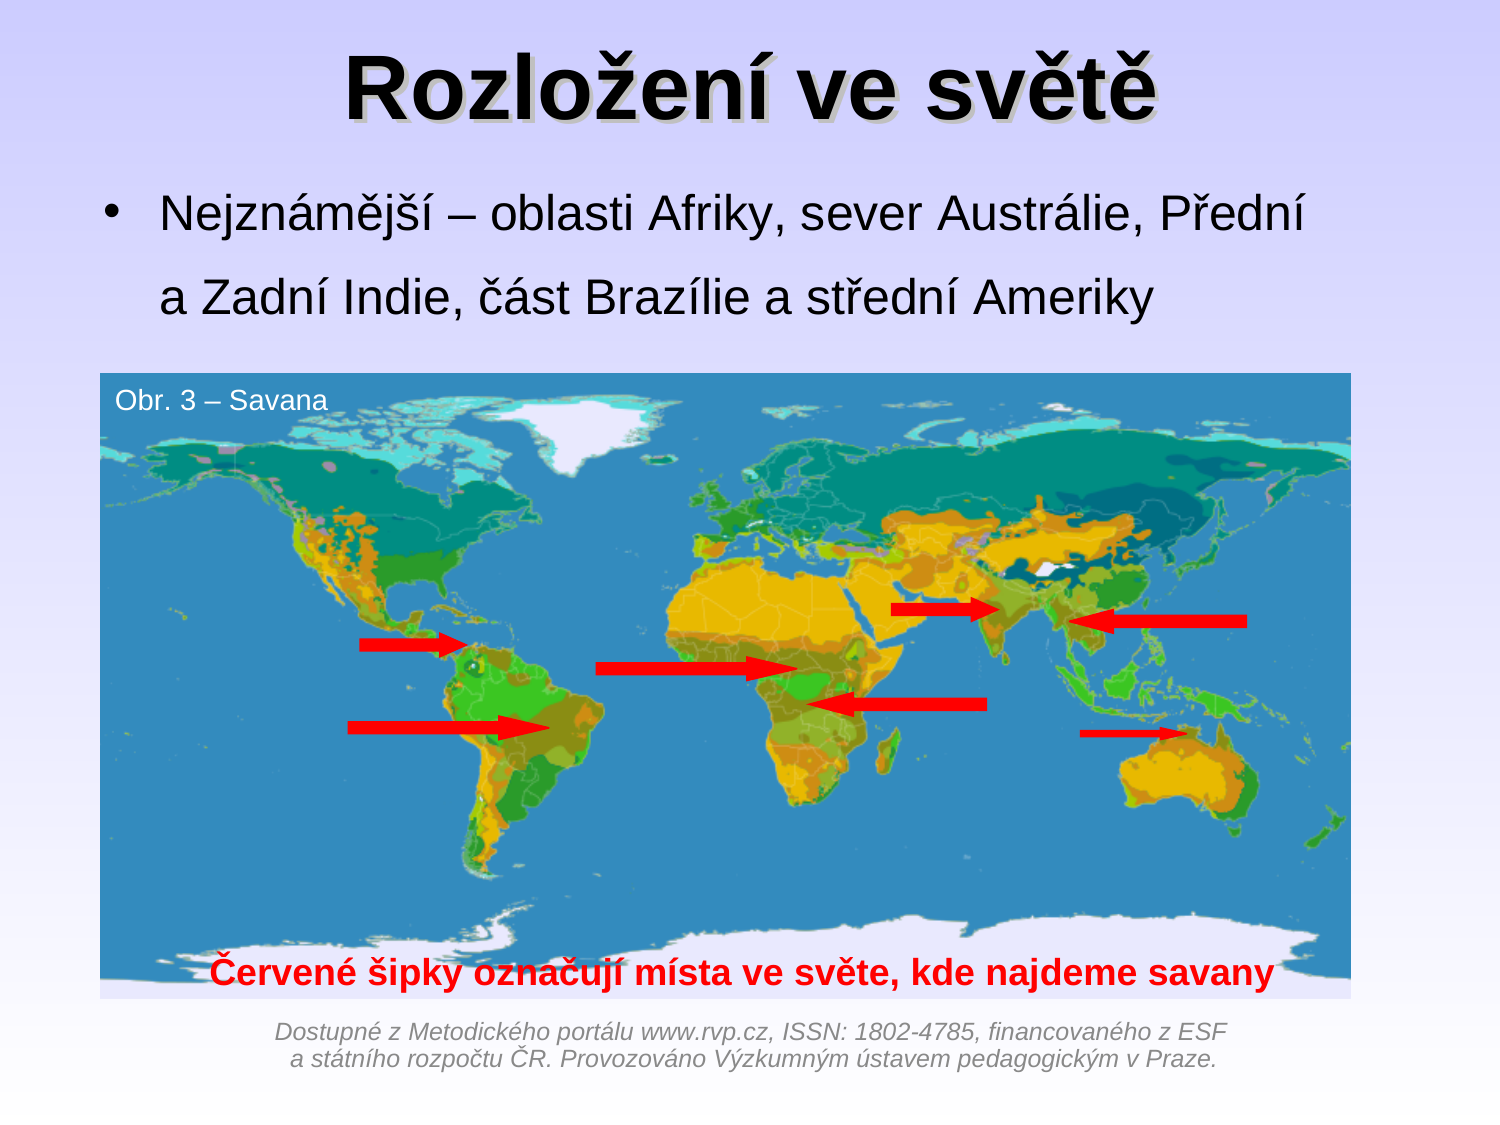

# Rozložení ve světě
Nejznámější – oblasti Afriky, sever Austrálie, Přední
a Zadní Indie, část Brazílie a střední Ameriky
Obr. 3 – Savana
Červené šipky označují místa ve světe, kde najdeme savany
Dostupné z Metodického portálu www.rvp.cz, ISSN: 1802-4785, financovaného z ESF
a státního rozpočtu ČR. Provozováno Výzkumným ústavem pedagogickým v Praze.